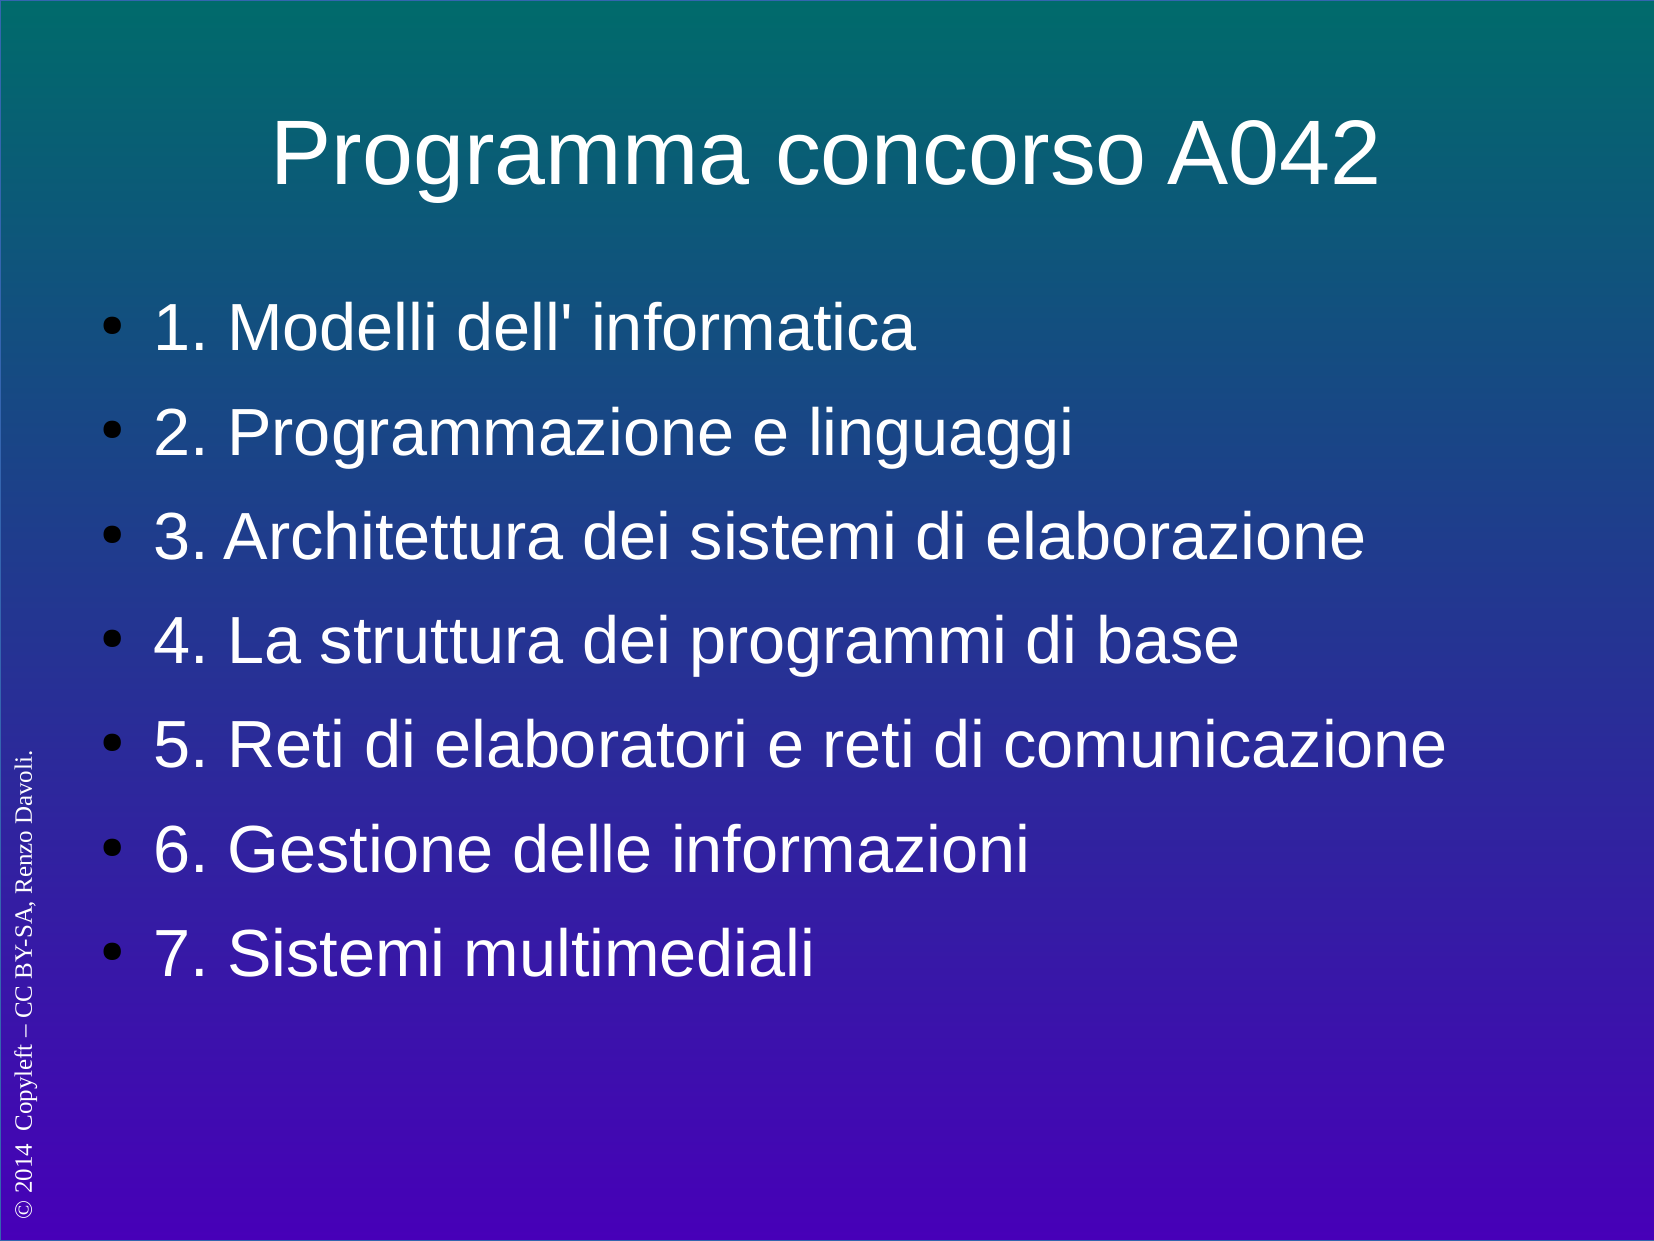

# Programma concorso A042
1. Modelli dell' informatica
2. Programmazione e linguaggi
3. Architettura dei sistemi di elaborazione
4. La struttura dei programmi di base
5. Reti di elaboratori e reti di comunicazione
6. Gestione delle informazioni
7. Sistemi multimediali